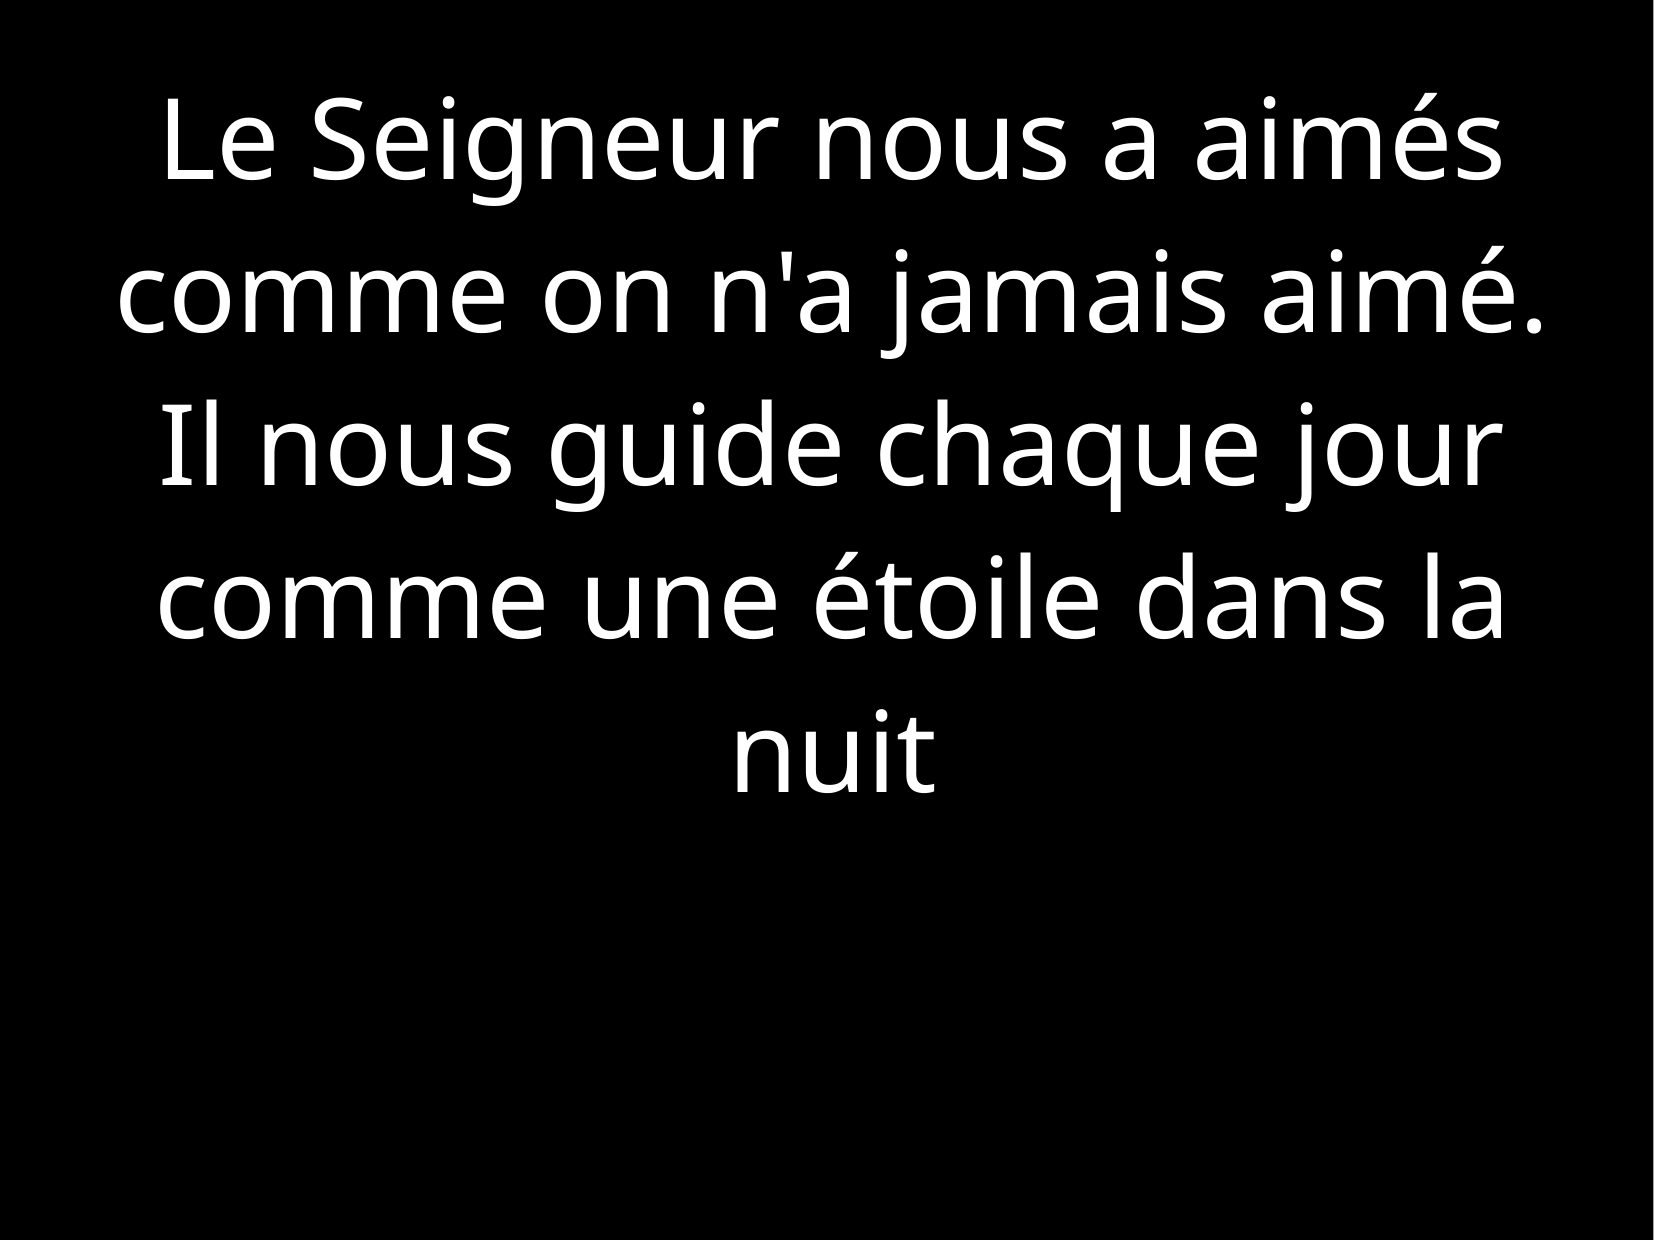

# Le Seigneur nous a aimés comme on n'a jamais aimé.
Il nous guide chaque jour comme une étoile dans la nuit